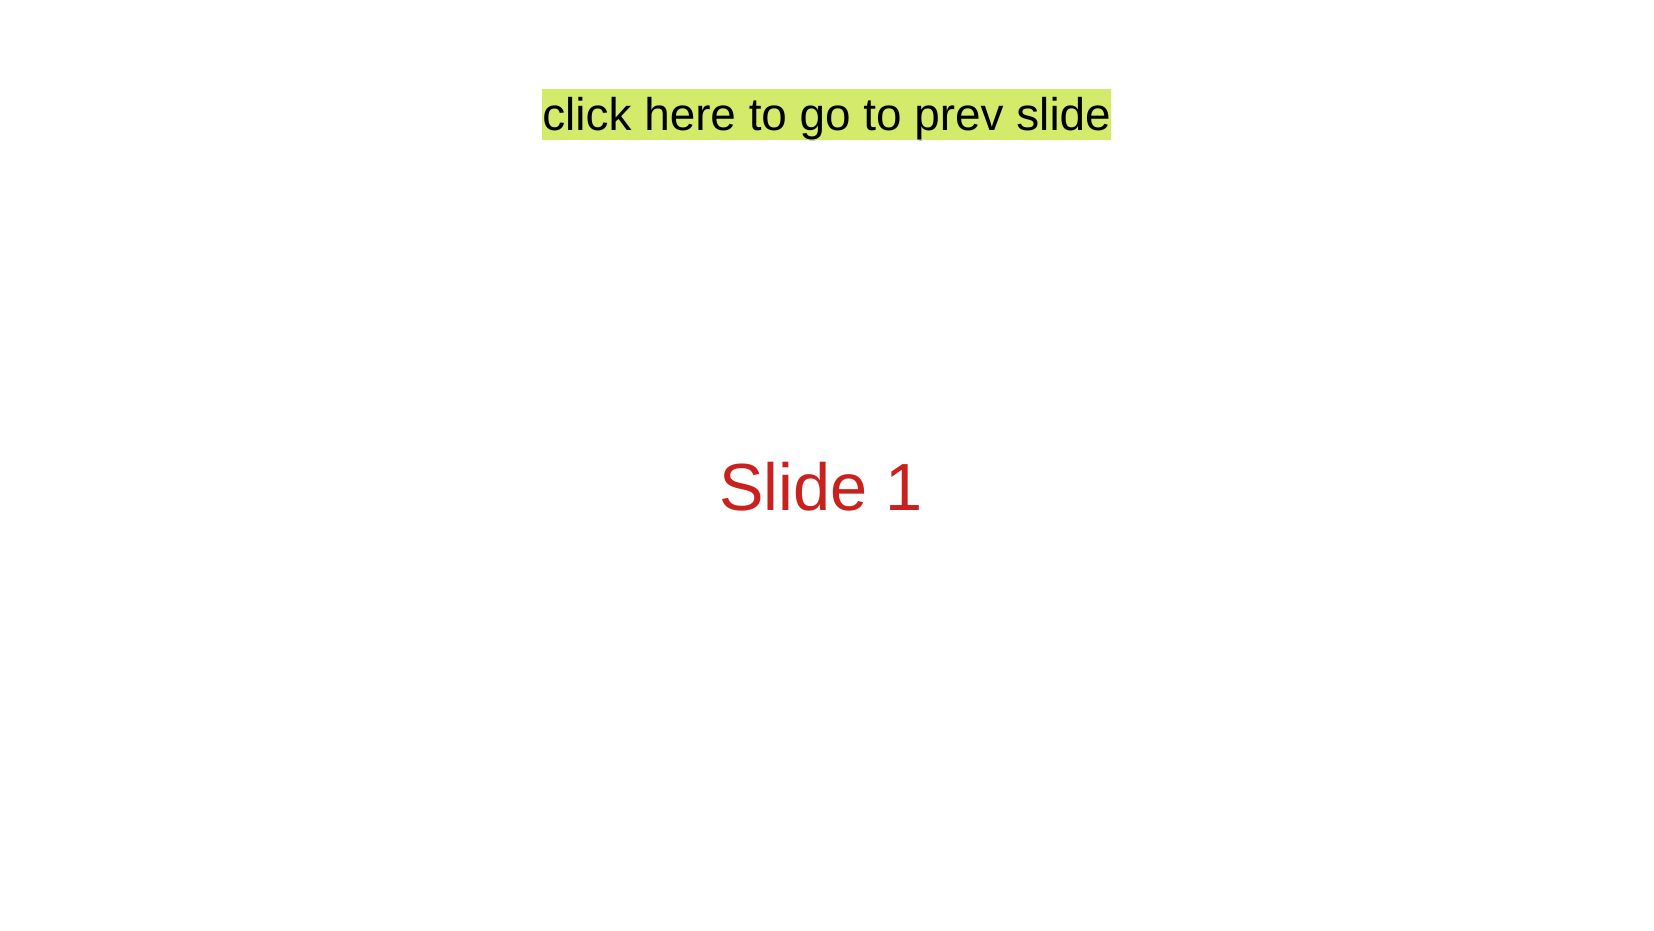

# click here to go to prev slide
Slide 1